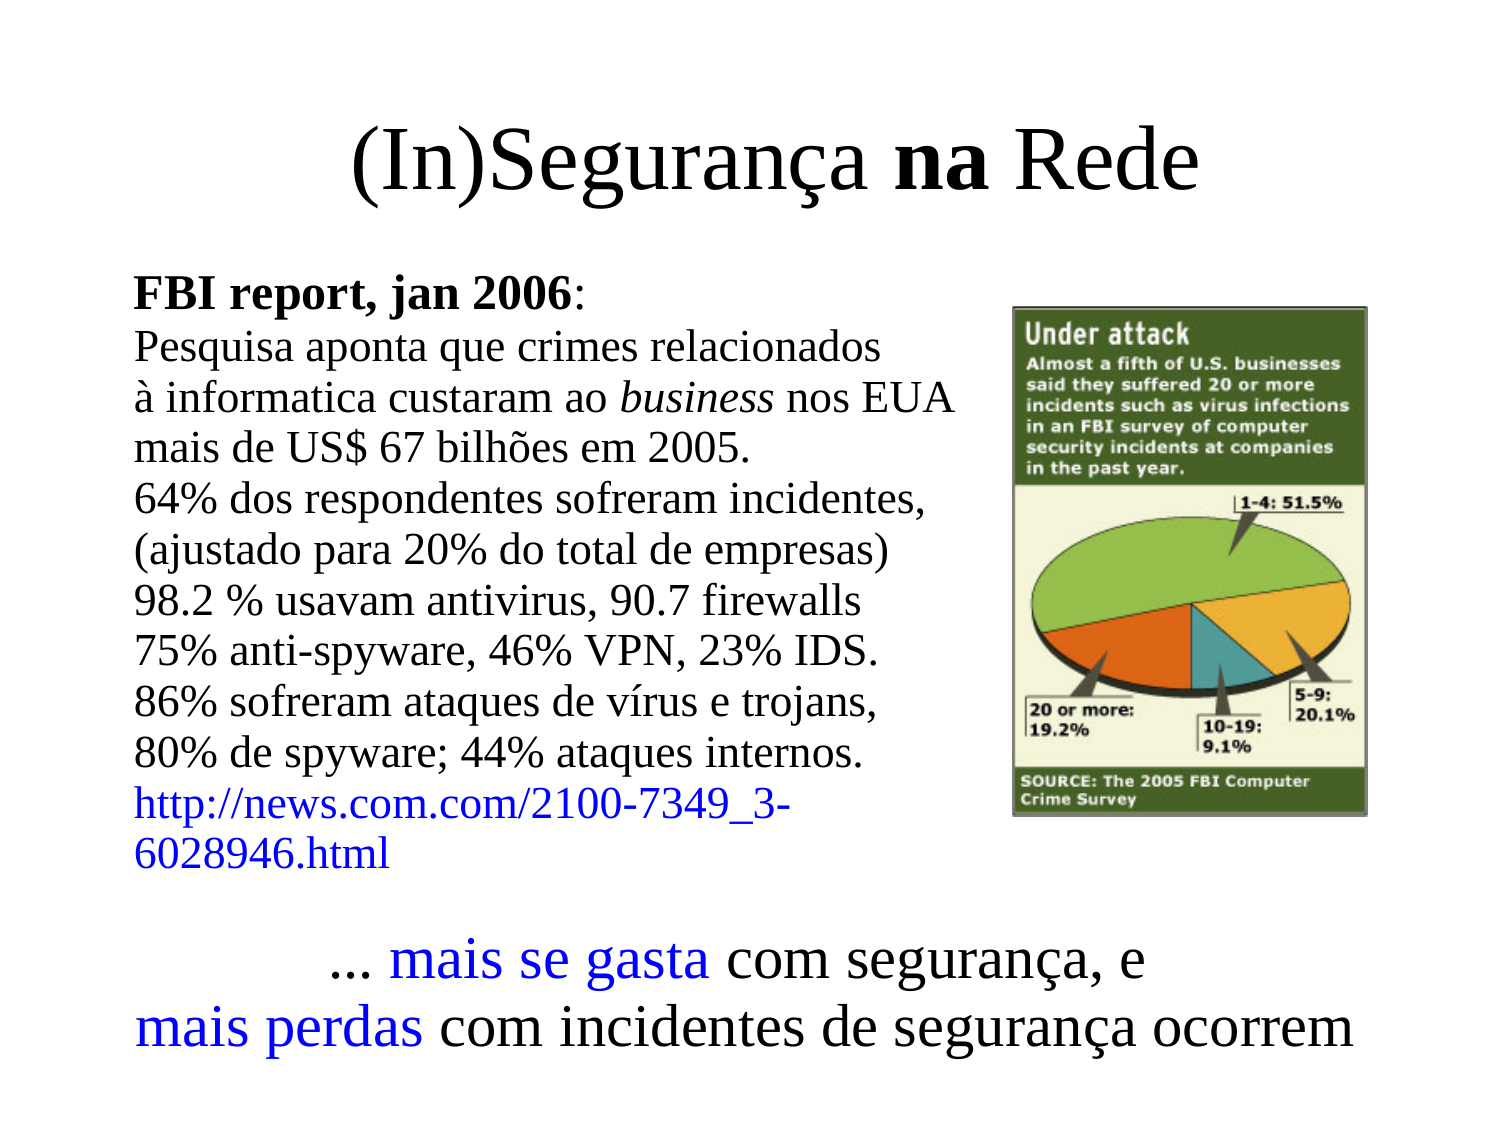

# (In)Segurança na Rede
FBI report, jan 2006:
Pesquisa aponta que crimes relacionados
à informatica custaram ao business nos EUA mais de US$ 67 bilhões em 2005.
64% dos respondentes sofreram incidentes,
(ajustado para 20% do total de empresas)
98.2 % usavam antivirus, 90.7 firewalls
75% anti-spyware, 46% VPN, 23% IDS.
86% sofreram ataques de vírus e trojans,
80% de spyware; 44% ataques internos.
http://news.com.com/2100-7349_3-6028946.html
... mais se gasta com segurança, e
mais perdas com incidentes de segurança ocorrem